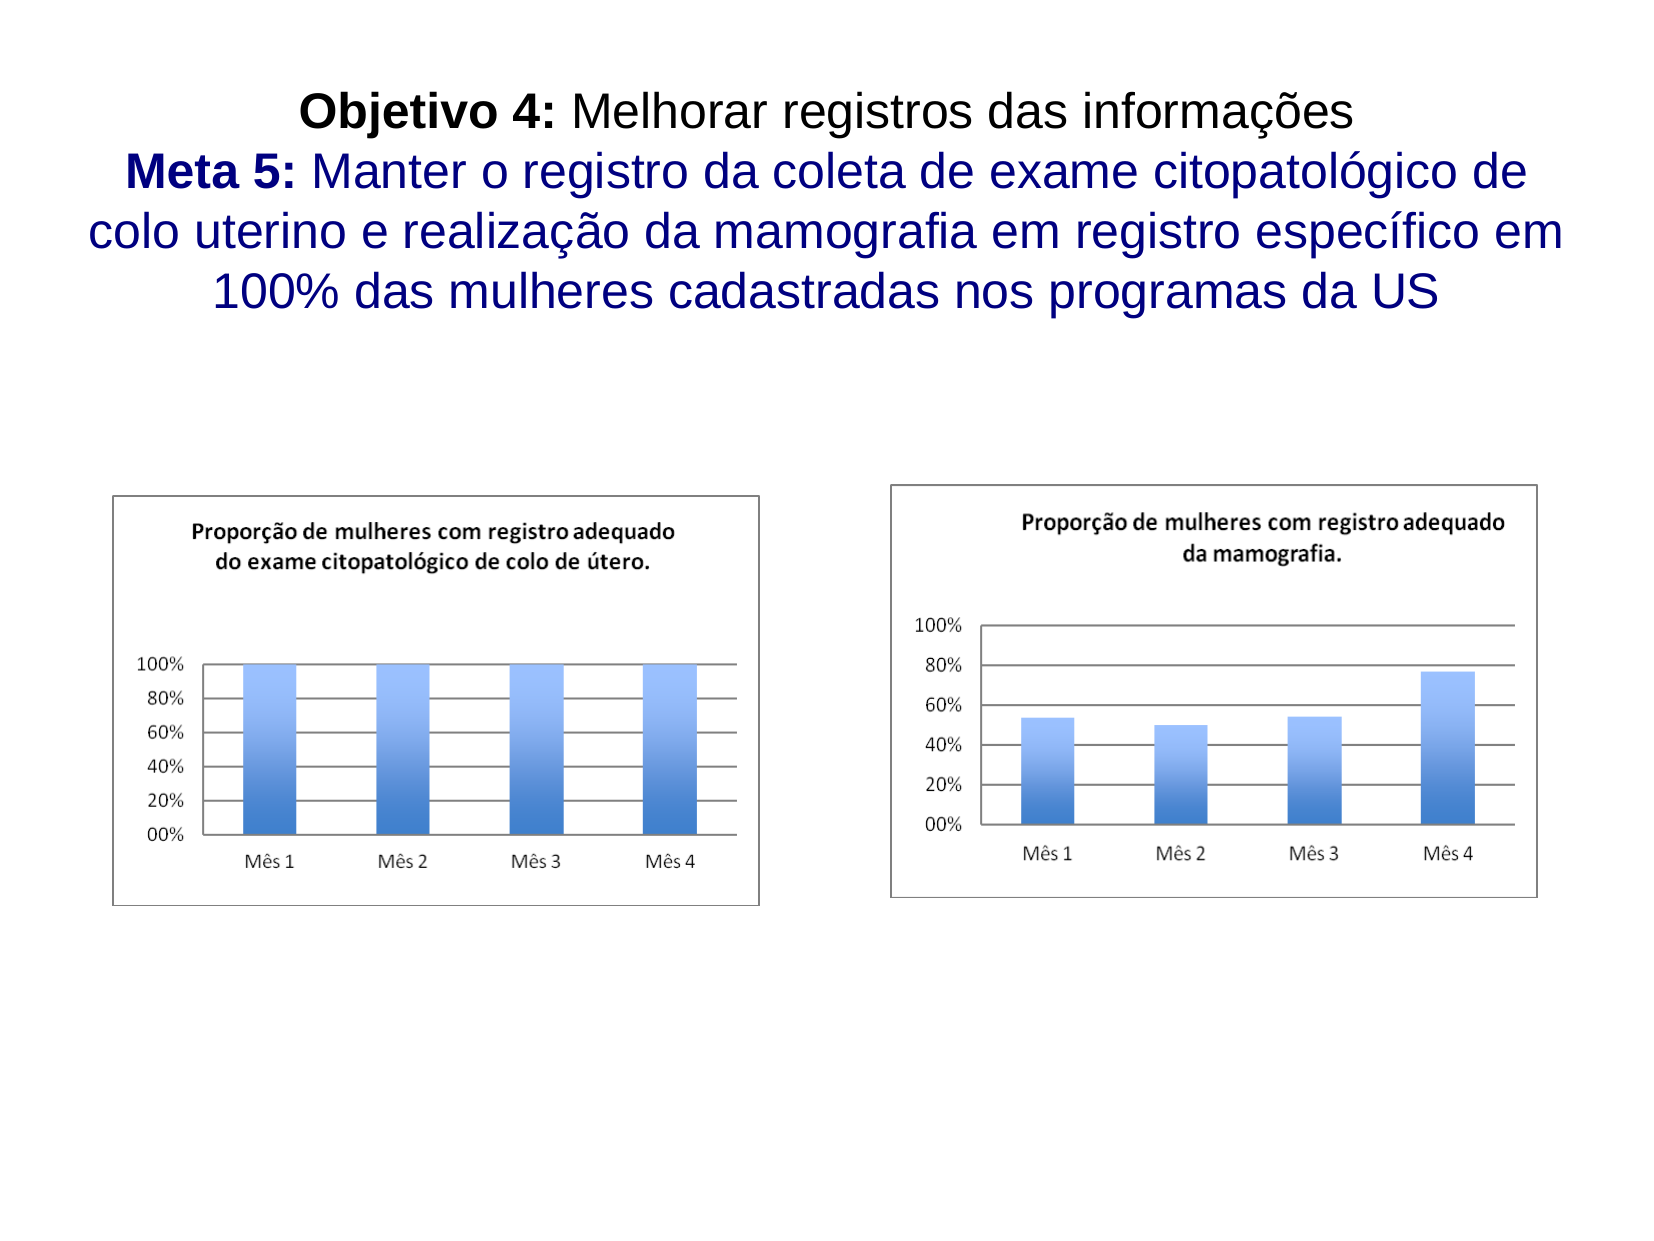

# Objetivo 4: Melhorar registros das informações Meta 5: Manter o registro da coleta de exame citopatológico de colo uterino e realização da mamografia em registro específico em 100% das mulheres cadastradas nos programas da US